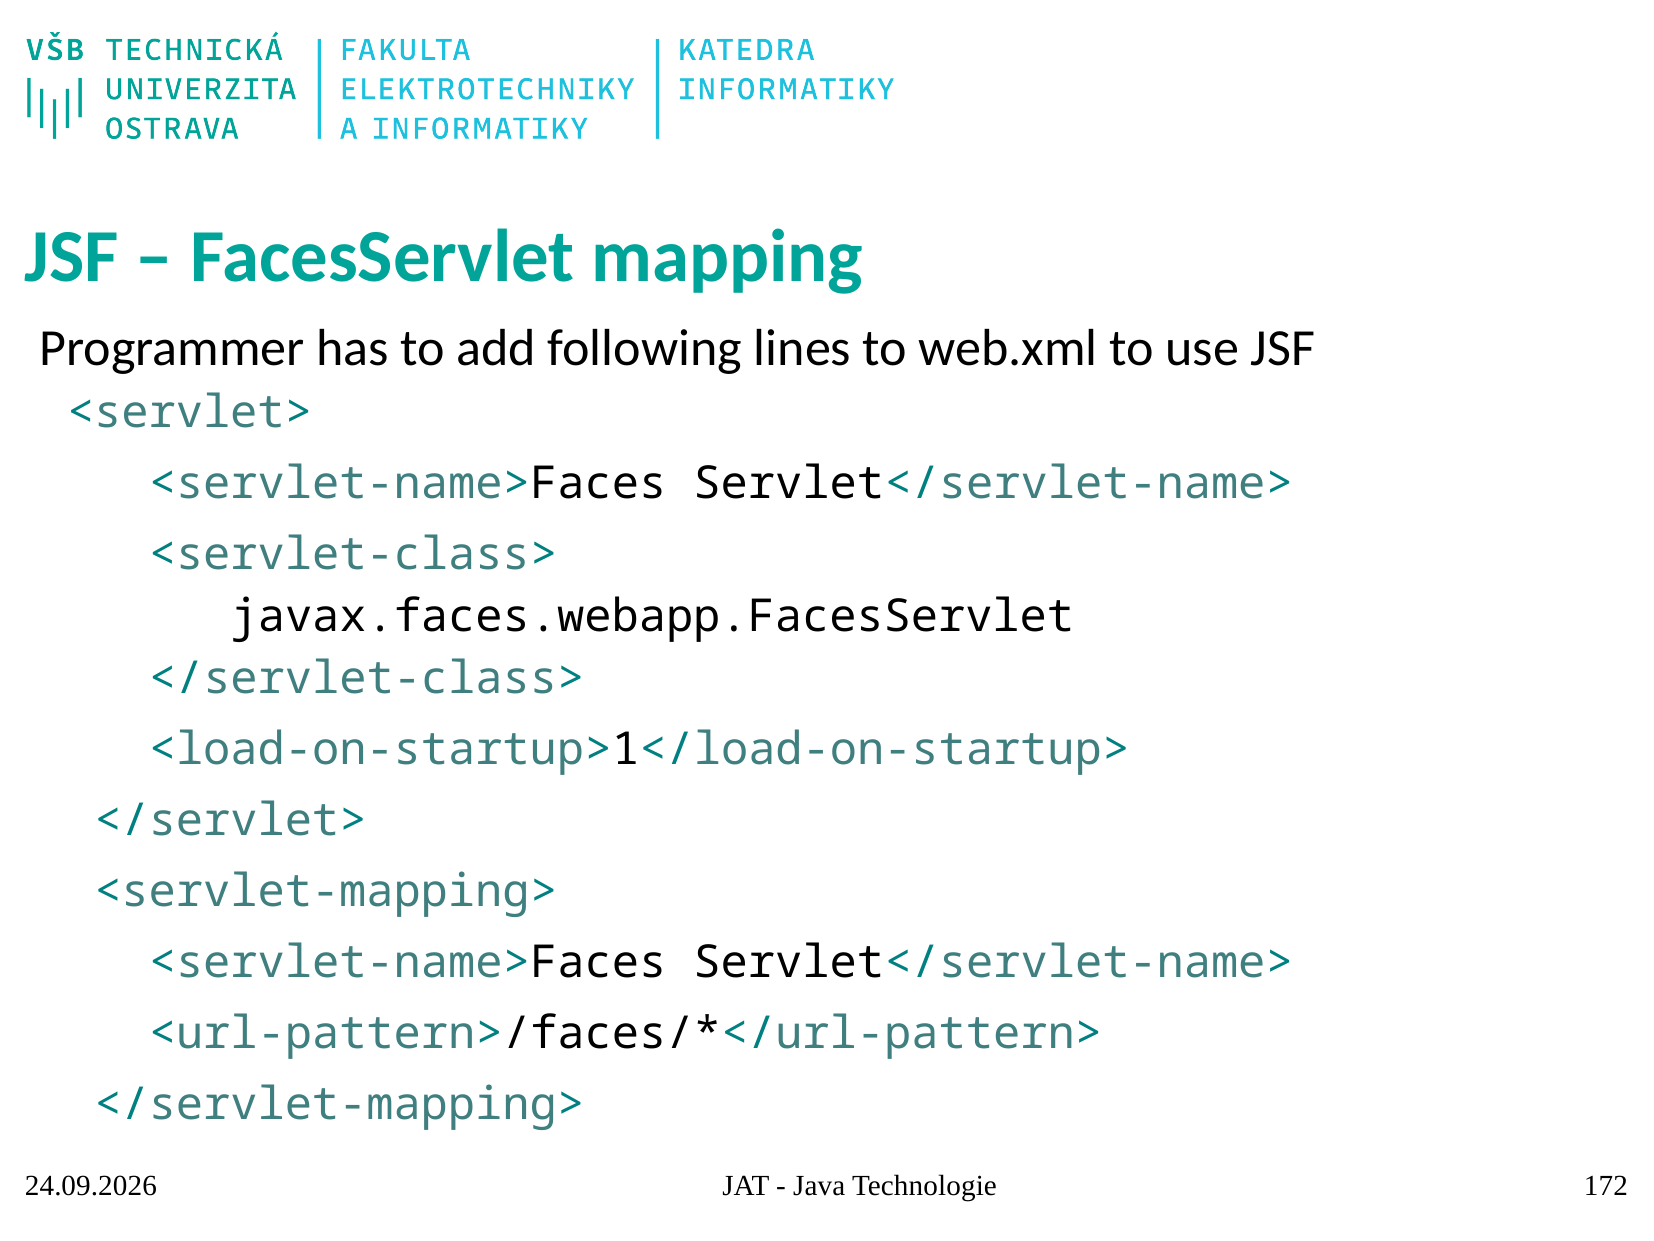

JSF – FacesServlet mapping
# Programmer has to add following lines to web.xml to use JSF <servlet>
 <servlet-name>Faces Servlet</servlet-name>
 <servlet-class>
 javax.faces.webapp.FacesServlet
 </servlet-class>
 <load-on-startup>1</load-on-startup>
 </servlet>
 <servlet-mapping>
 <servlet-name>Faces Servlet</servlet-name>
 <url-pattern>/faces/*</url-pattern>
 </servlet-mapping>
JAT - Java Technologie
172